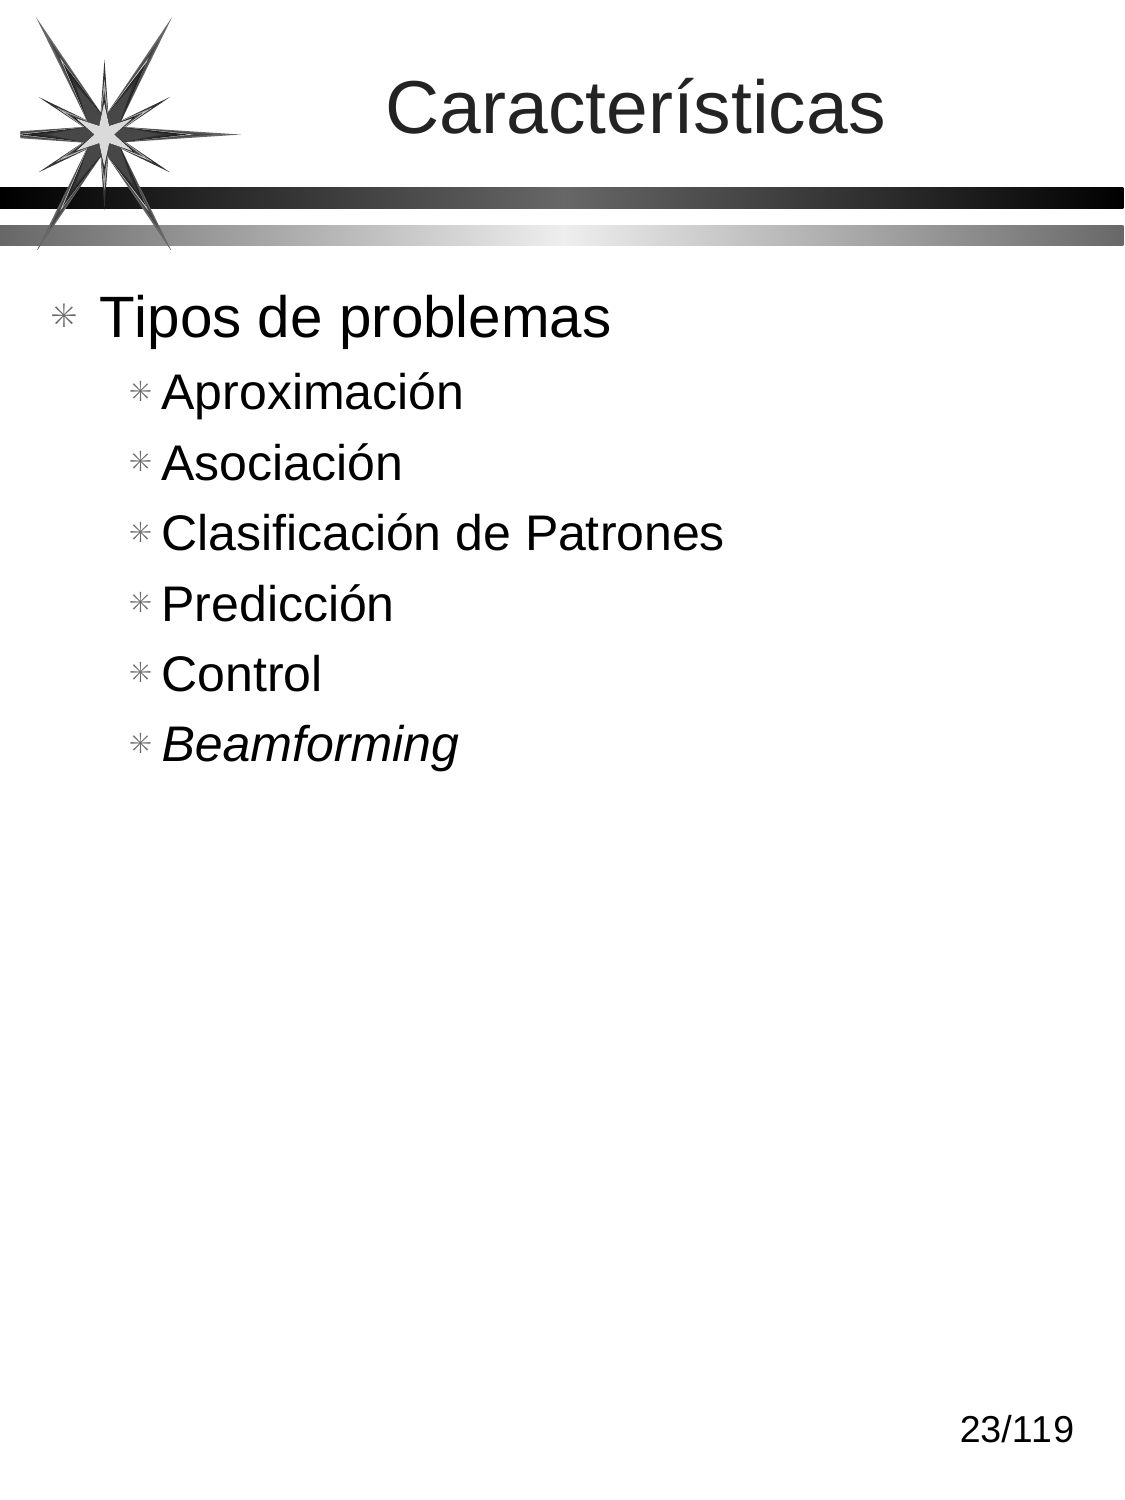

# Características
Tipos de problemas
Aproximación
Asociación
Clasificación de Patrones
Predicción
Control
Beamforming